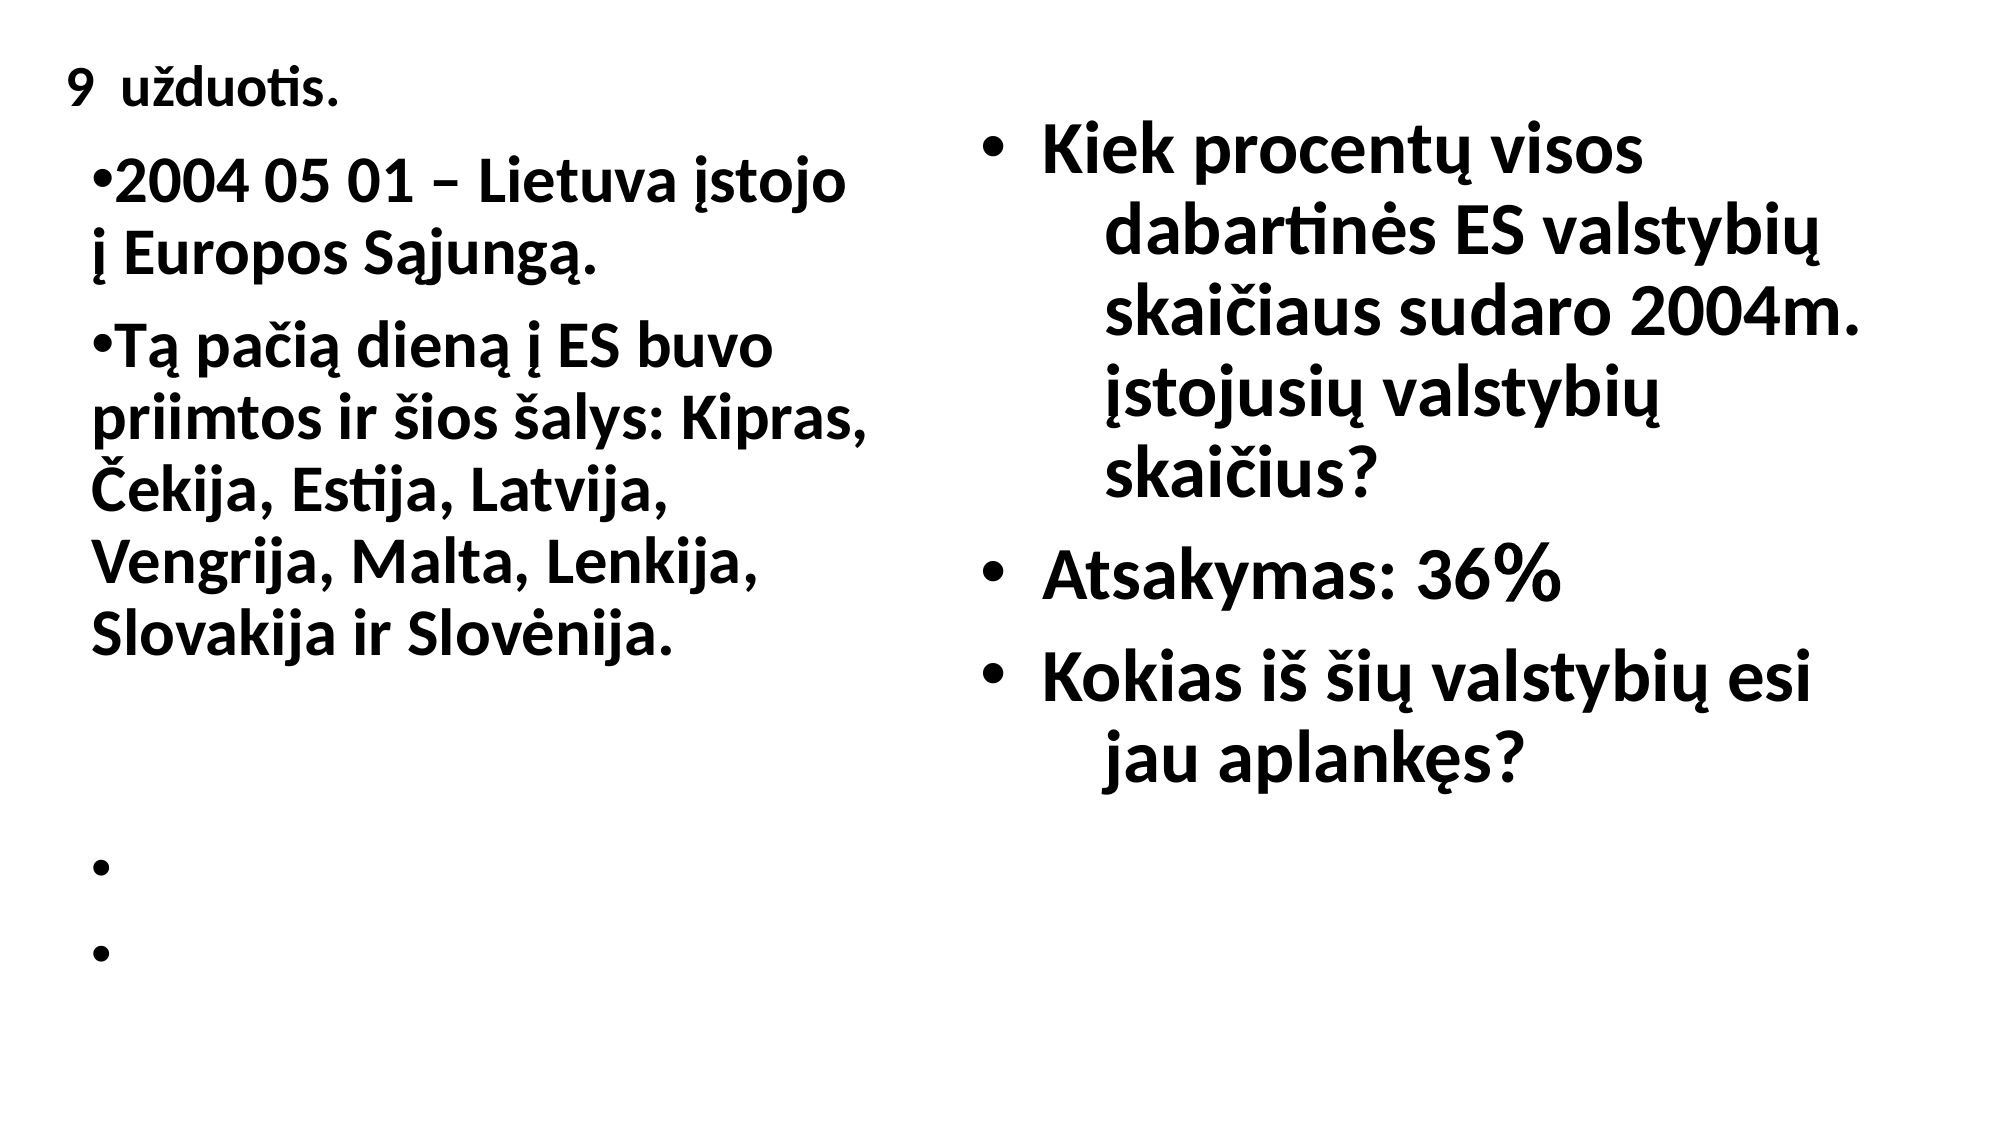

# 9 užduotis.
Kiek procentų visos dabartinės ES valstybių skaičiaus sudaro 2004m. įstojusių valstybių skaičius?
Atsakymas: 36%
Kokias iš šių valstybių esi jau aplankęs?
2004 05 01 – Lietuva įstojo į Europos Sąjungą.
Tą pačią dieną į ES buvo priimtos ir šios šalys: Kipras, Čekija, Estija, Latvija, Vengrija, Malta, Lenkija, Slovakija ir Slovėnija.